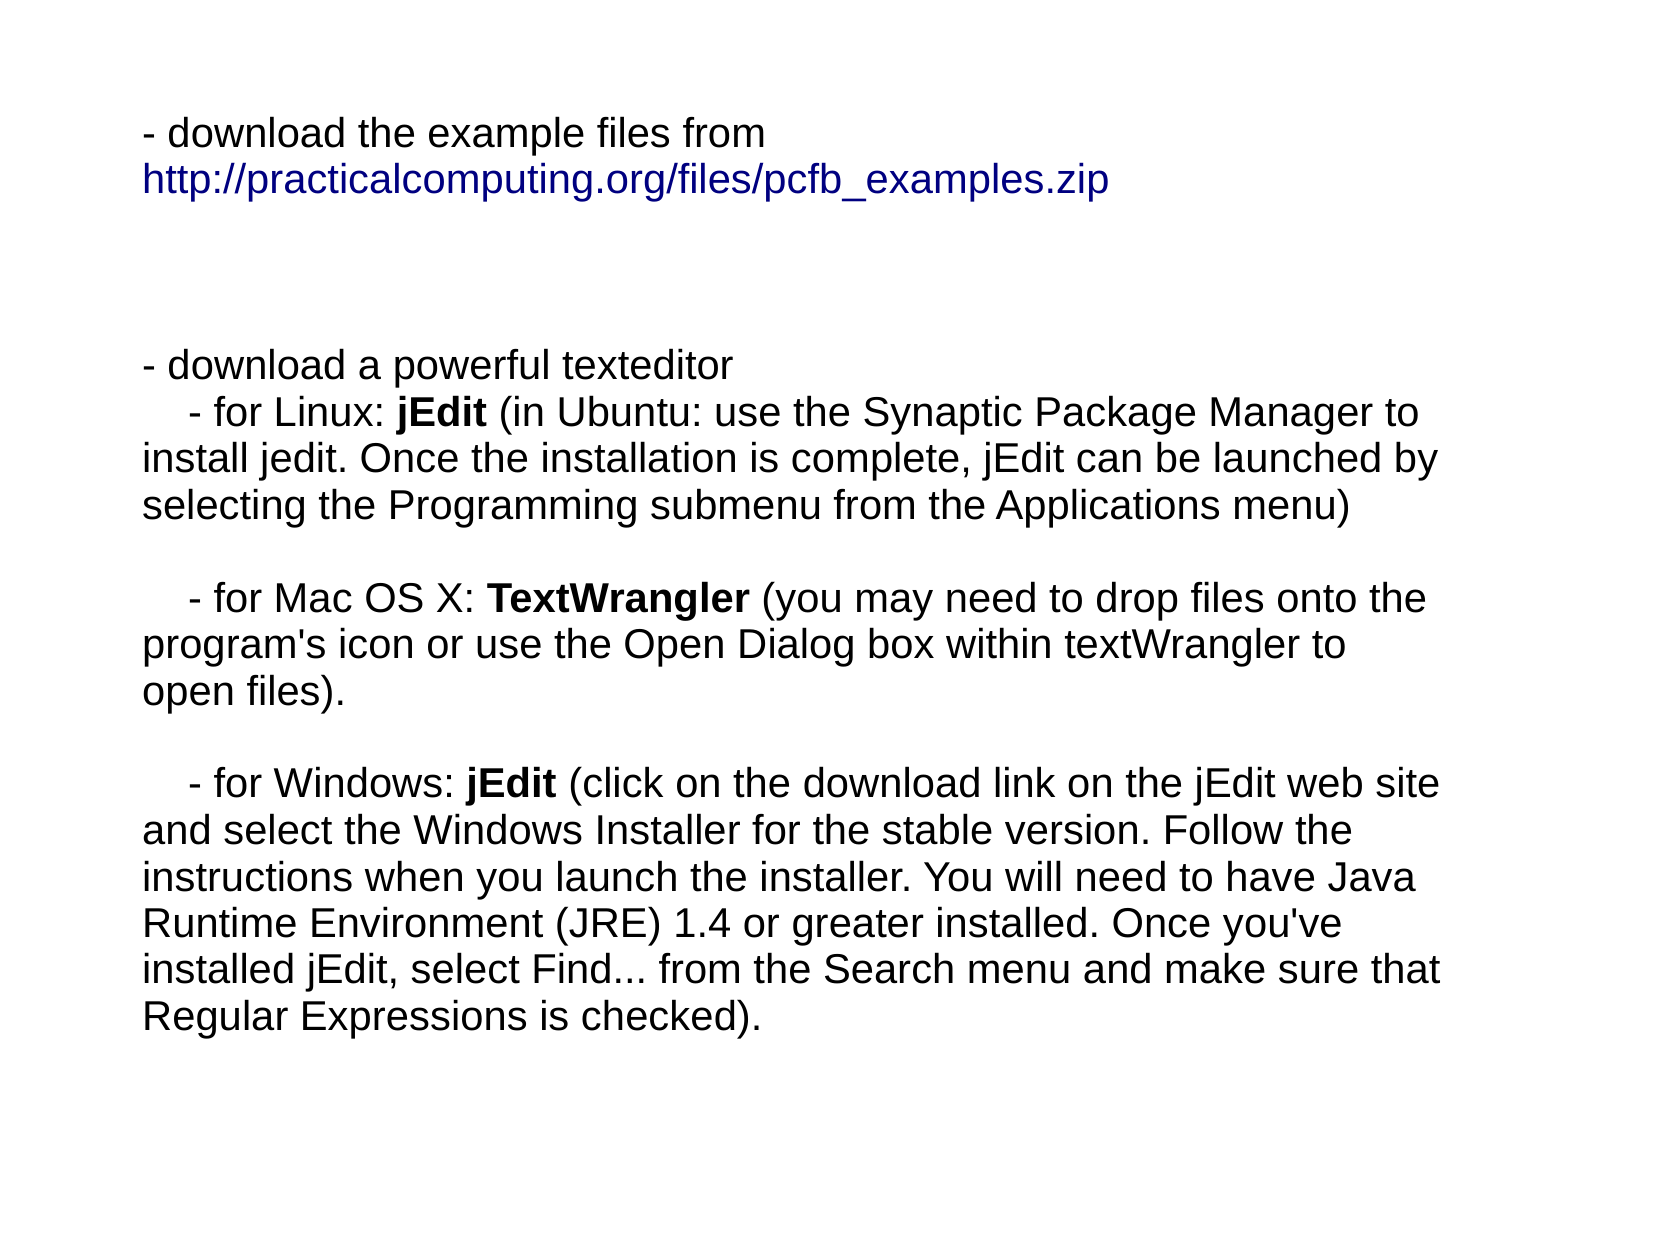

- download the example files from http://practicalcomputing.org/files/pcfb_examples.zip
- download a powerful texteditor
 - for Linux: jEdit (in Ubuntu: use the Synaptic Package Manager to install jedit. Once the installation is complete, jEdit can be launched by selecting the Programming submenu from the Applications menu)
 - for Mac OS X: TextWrangler (you may need to drop files onto the program's icon or use the Open Dialog box within textWrangler to open files).
 - for Windows: jEdit (click on the download link on the jEdit web site and select the Windows Installer for the stable version. Follow the instructions when you launch the installer. You will need to have Java Runtime Environment (JRE) 1.4 or greater installed. Once you've installed jEdit, select Find... from the Search menu and make sure that Regular Expressions is checked).